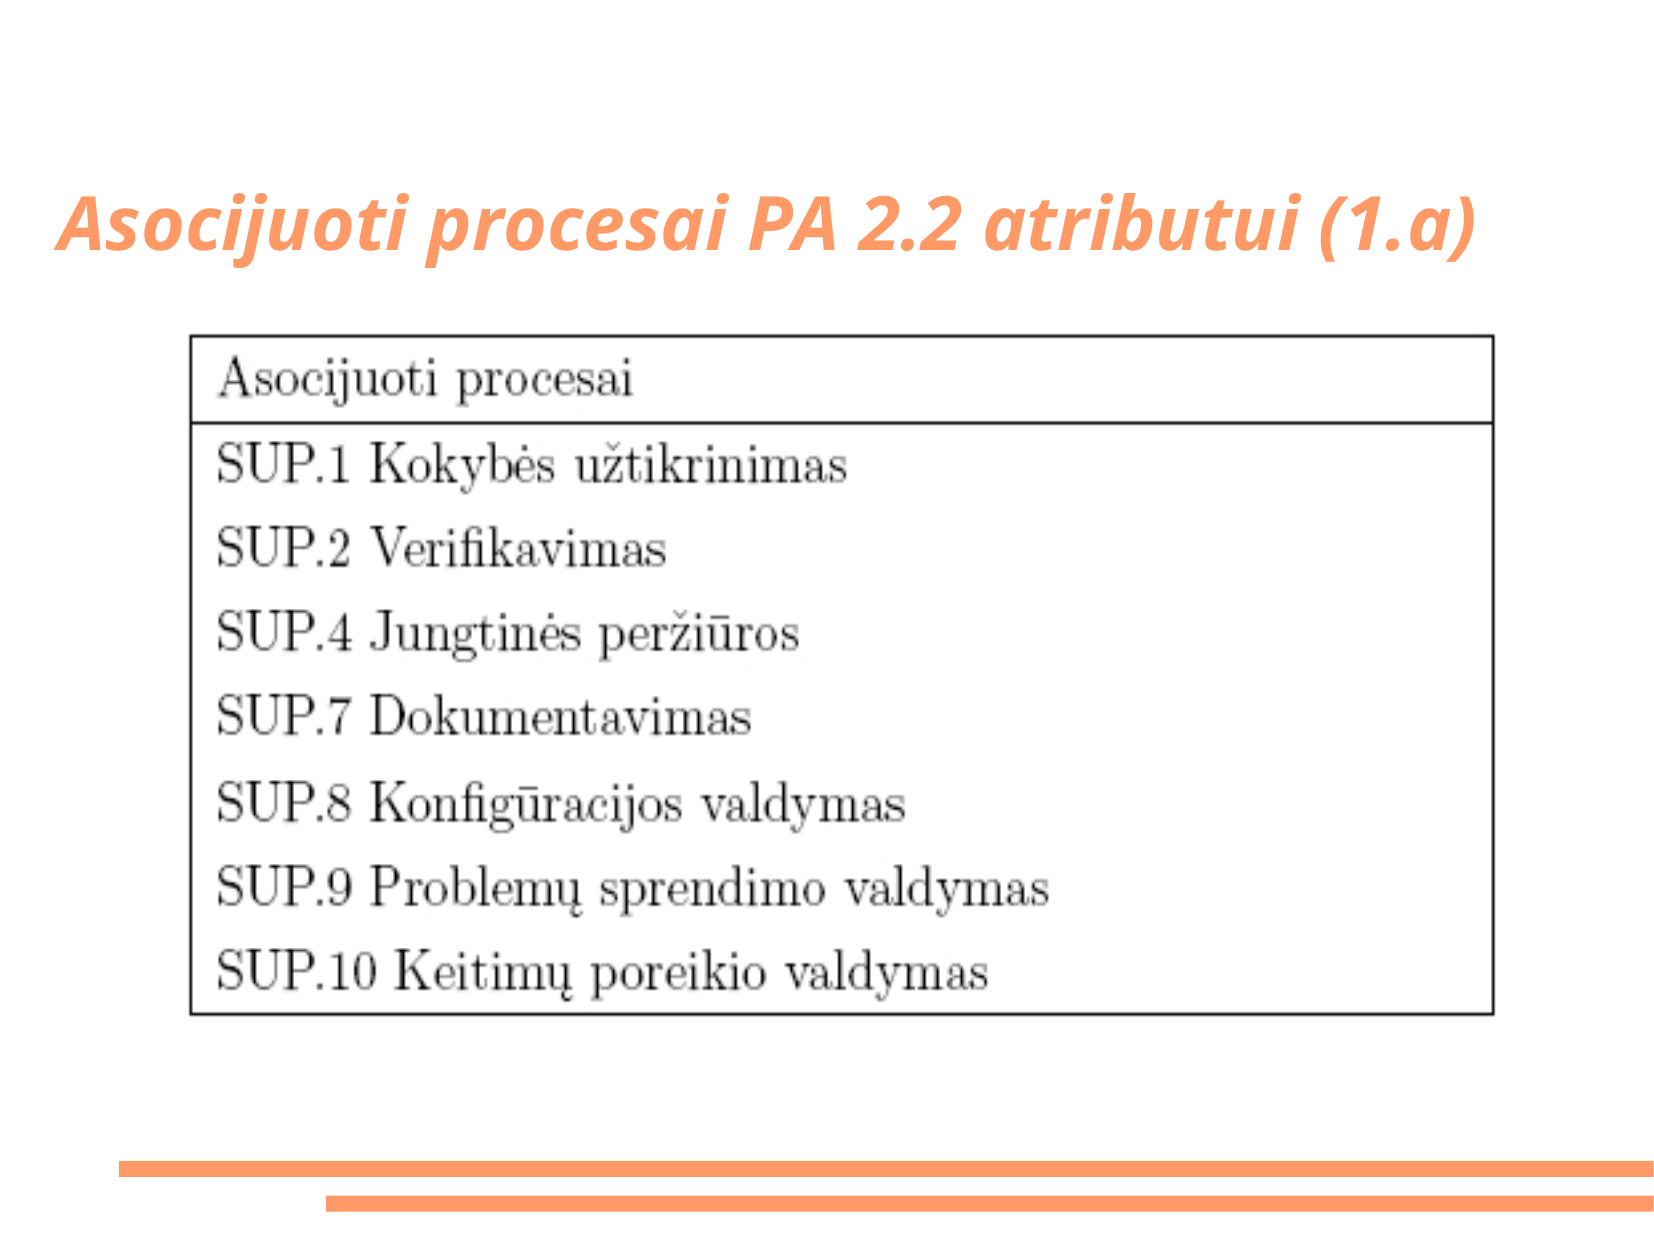

# Asocijuoti procesai PA 2.2 atributui (1.a)